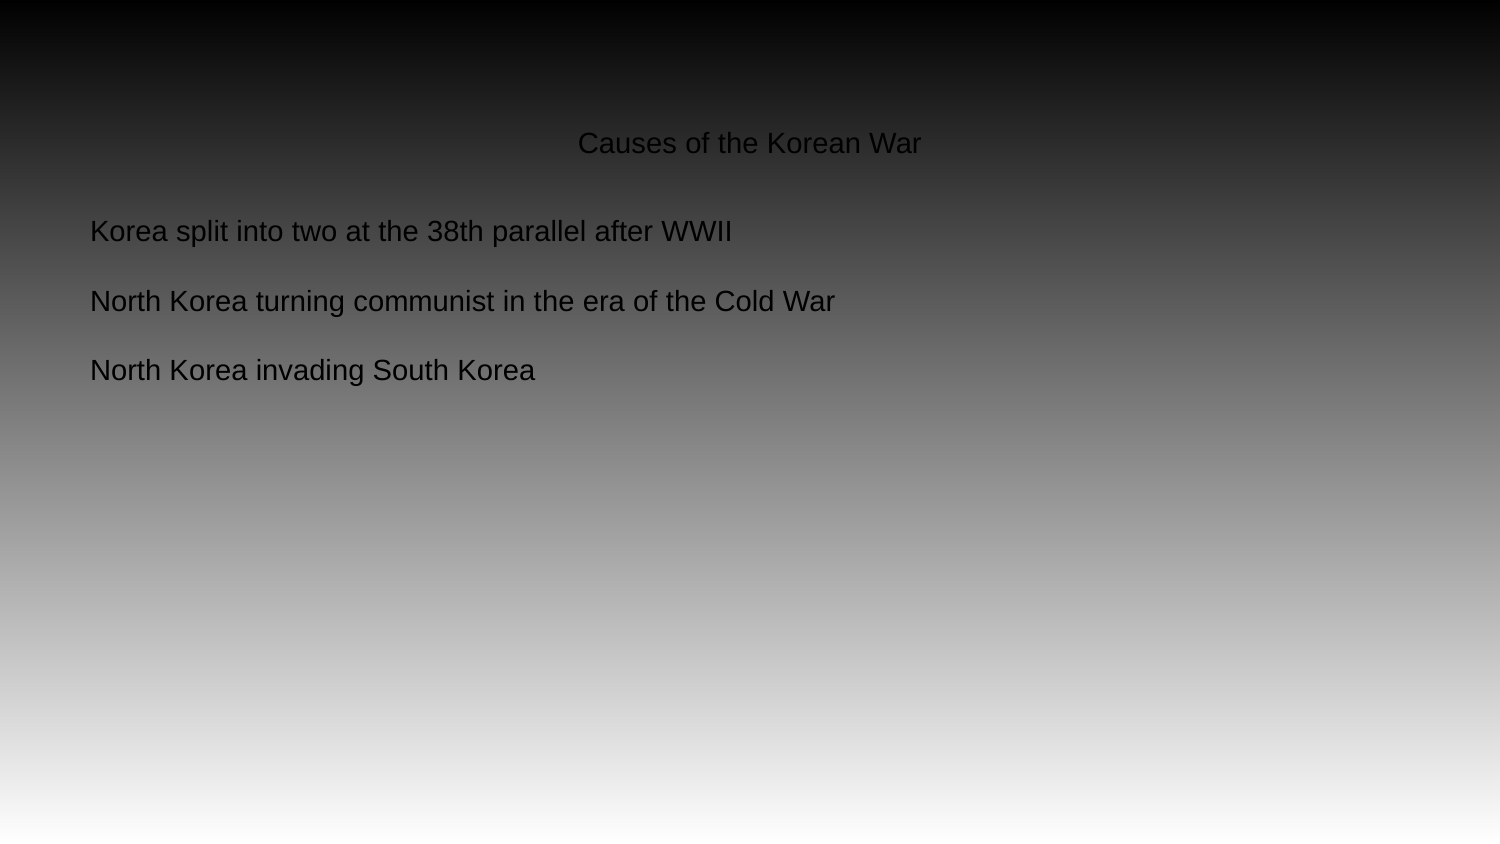

# Causes of the Korean War
Korea split into two at the 38th parallel after WWII
North Korea turning communist in the era of the Cold War
North Korea invading South Korea